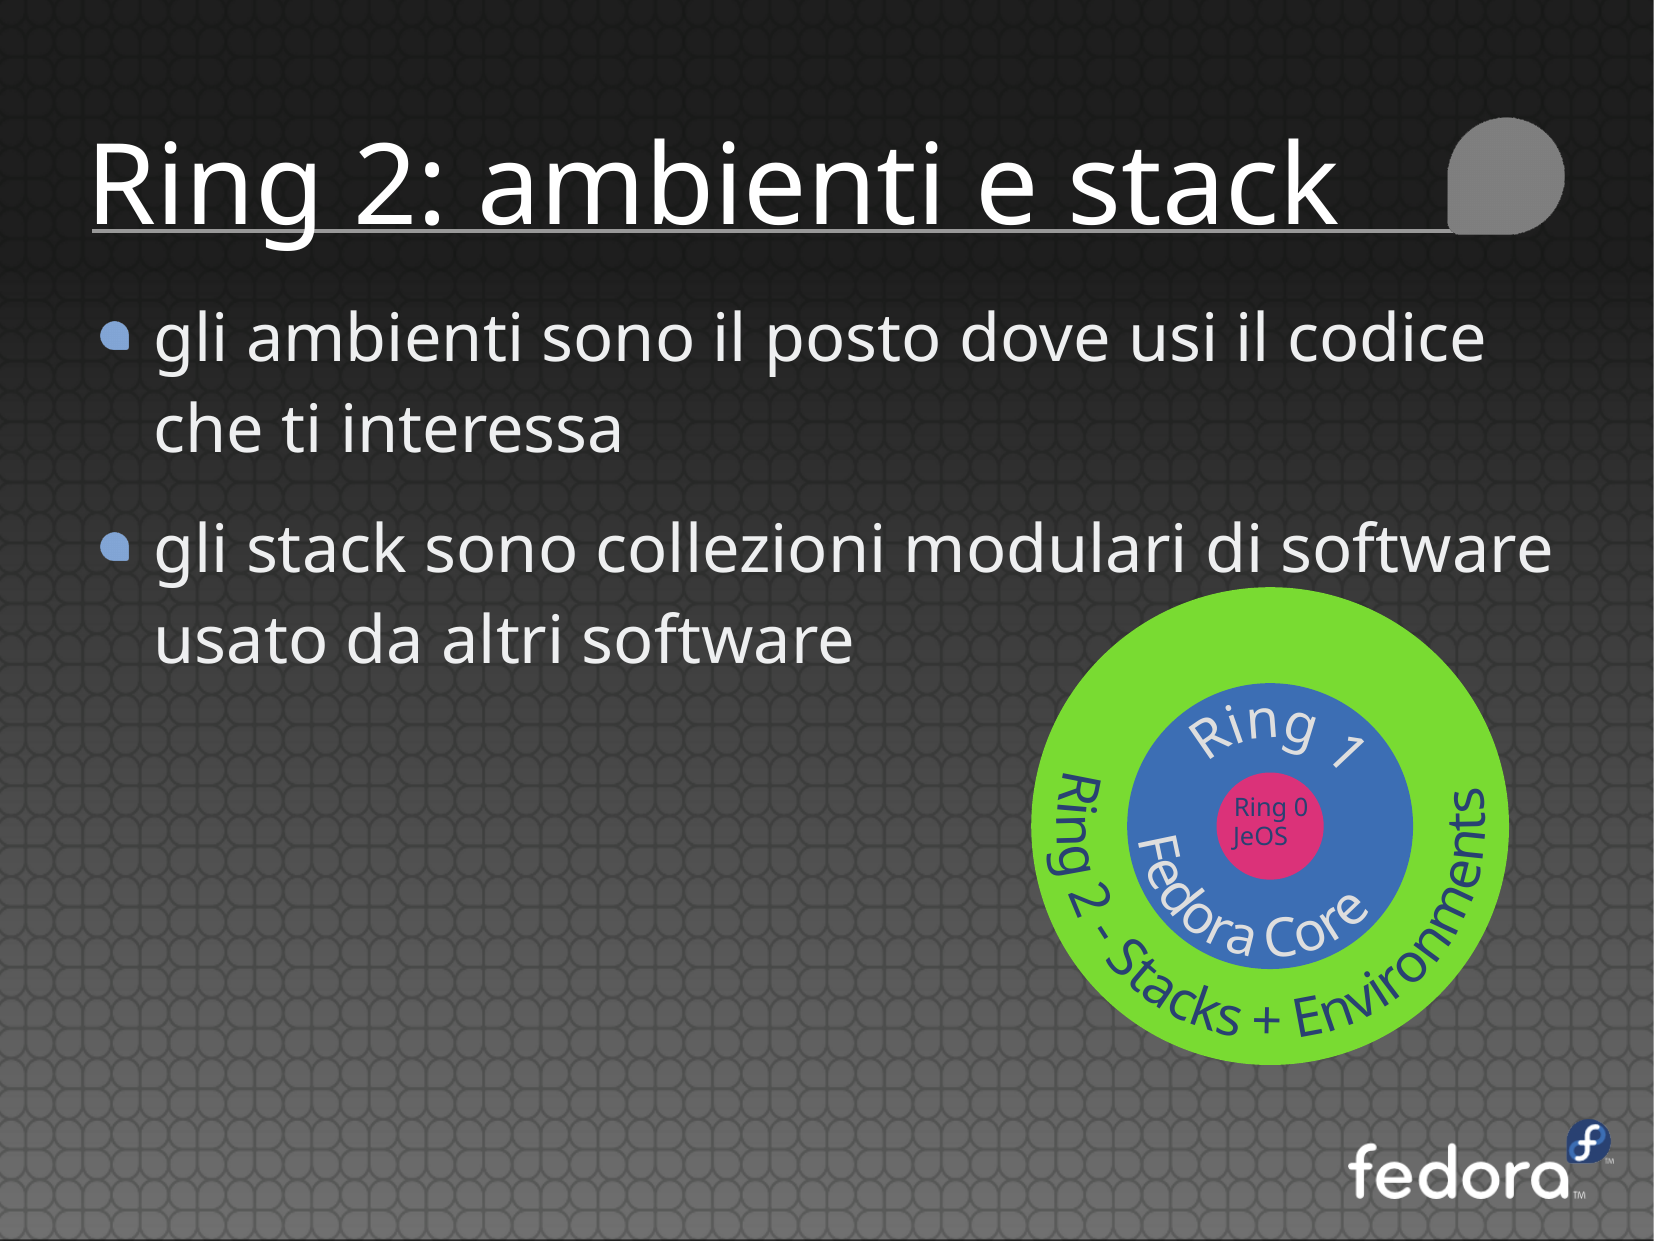

# Ring 2: ambienti e stack
gli ambienti sono il posto dove usi il codice che ti interessa
gli stack sono collezioni modulari di software usato da altri software